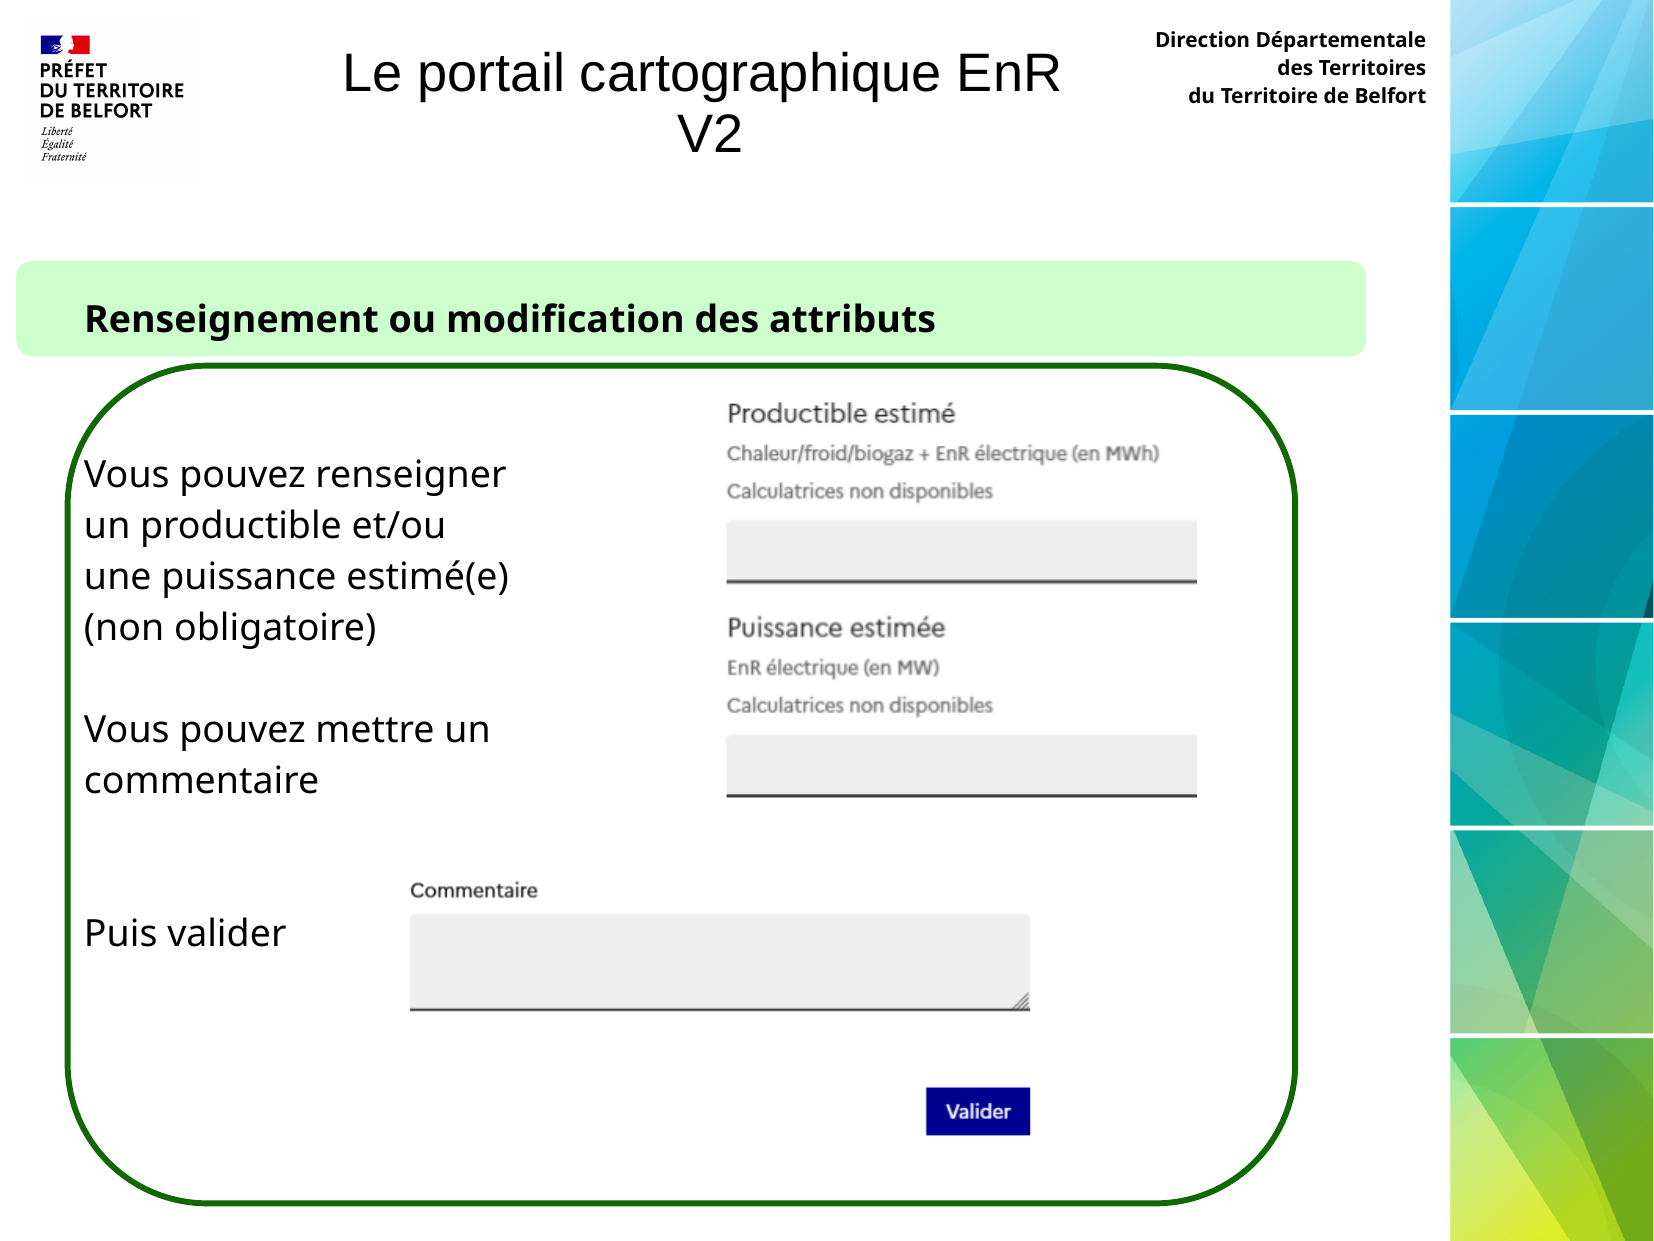

# Le portail cartographique EnR V2
 Renseignement ou modification des attributs
Vous pouvez renseigner
un productible et/ou
une puissance estimé(e)
(non obligatoire)
Vous pouvez mettre un commentaire
Puis valider